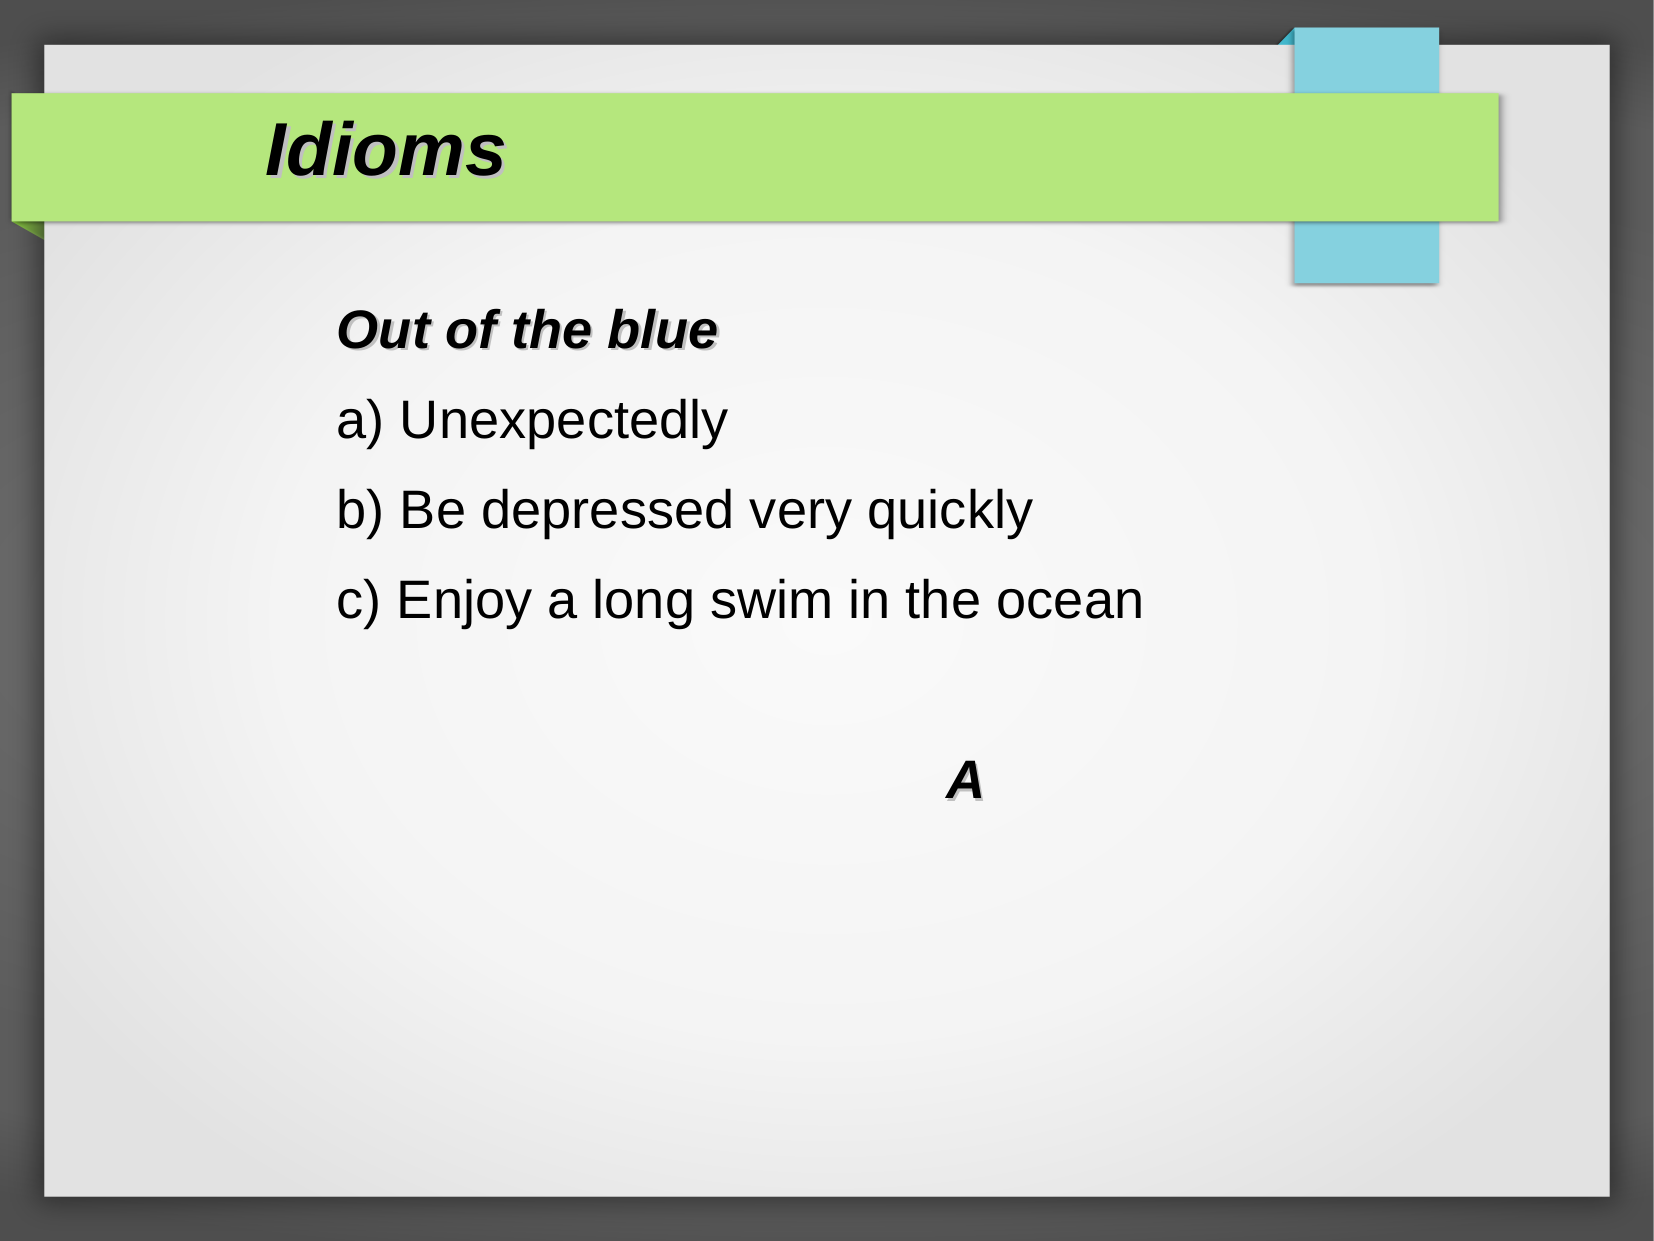

# Idioms
Out of the blue
a) Unexpectedly
b) Be depressed very quickly
c) Enjoy a long swim in the ocean
A